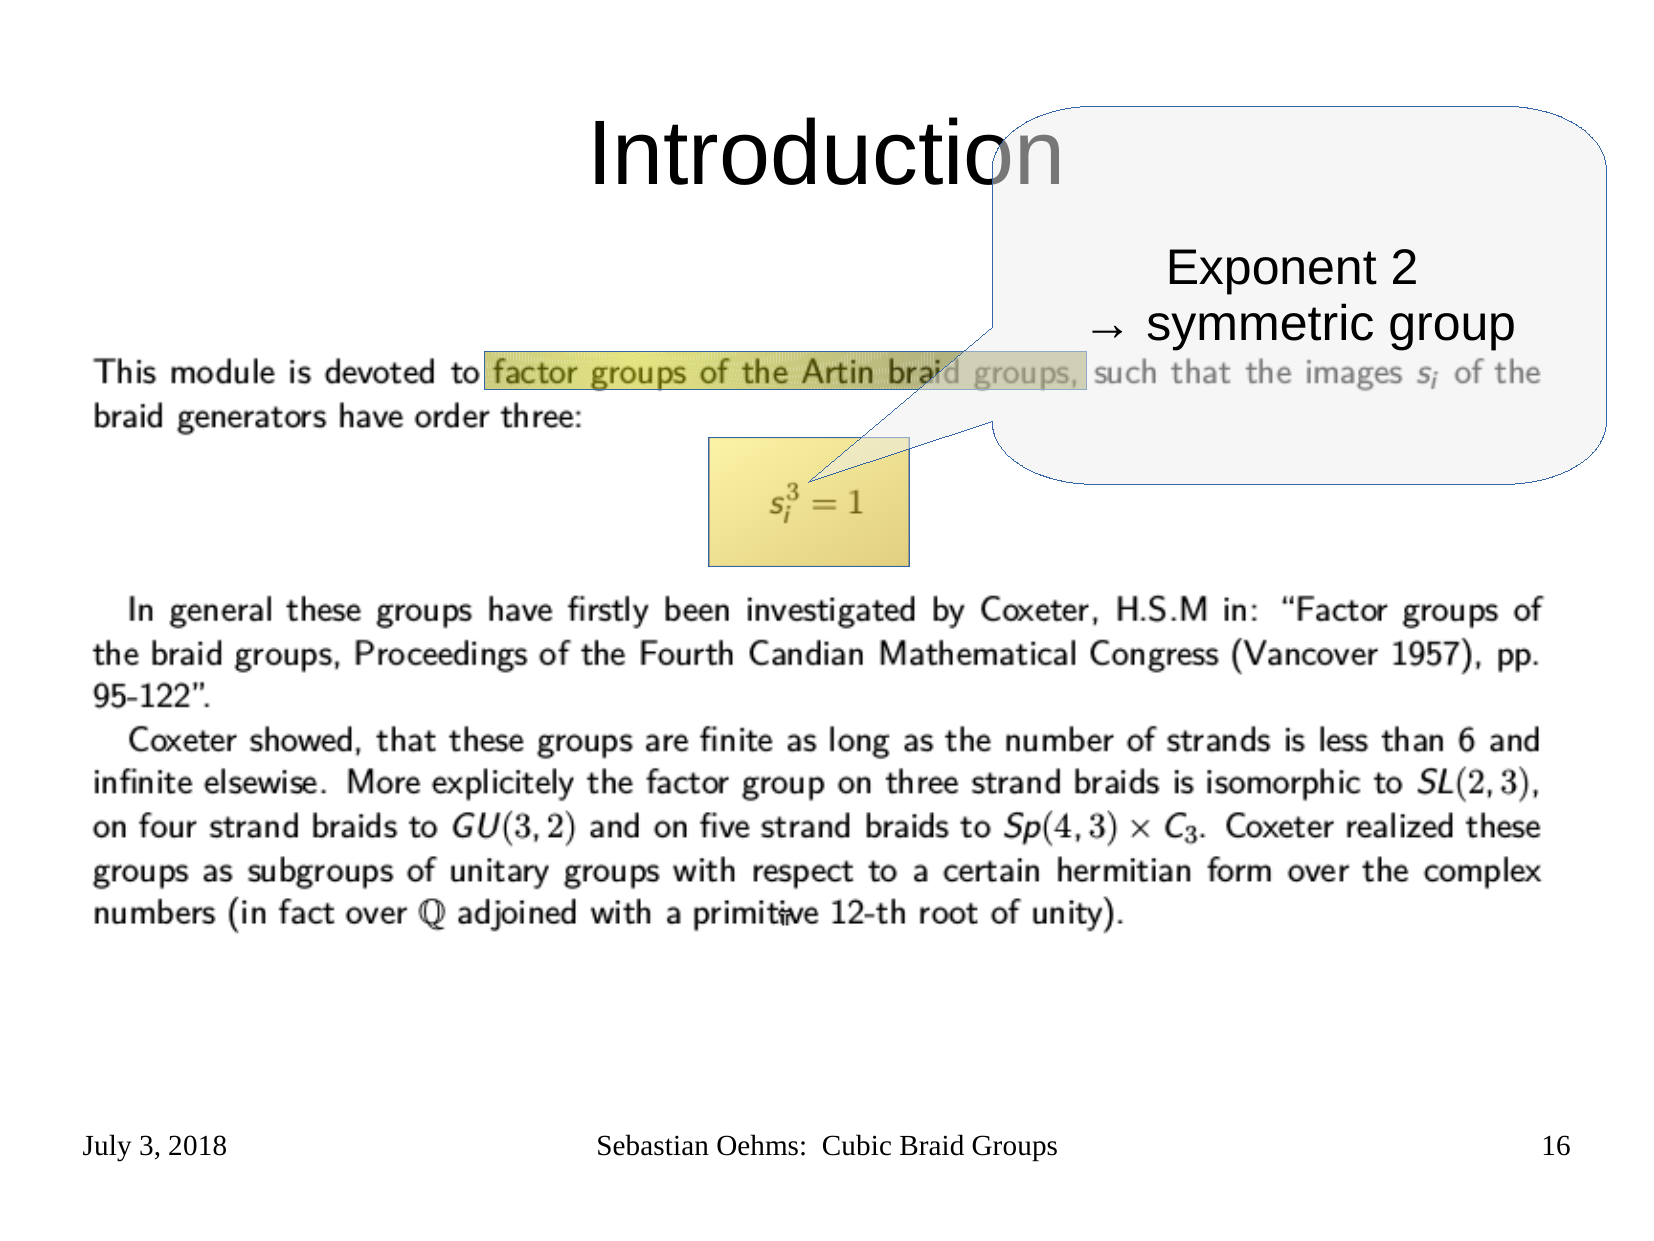

# Introduction
Exponent 2
→ symmetric group
July 3, 2018
Sebastian Oehms: Cubic Braid Groups
16